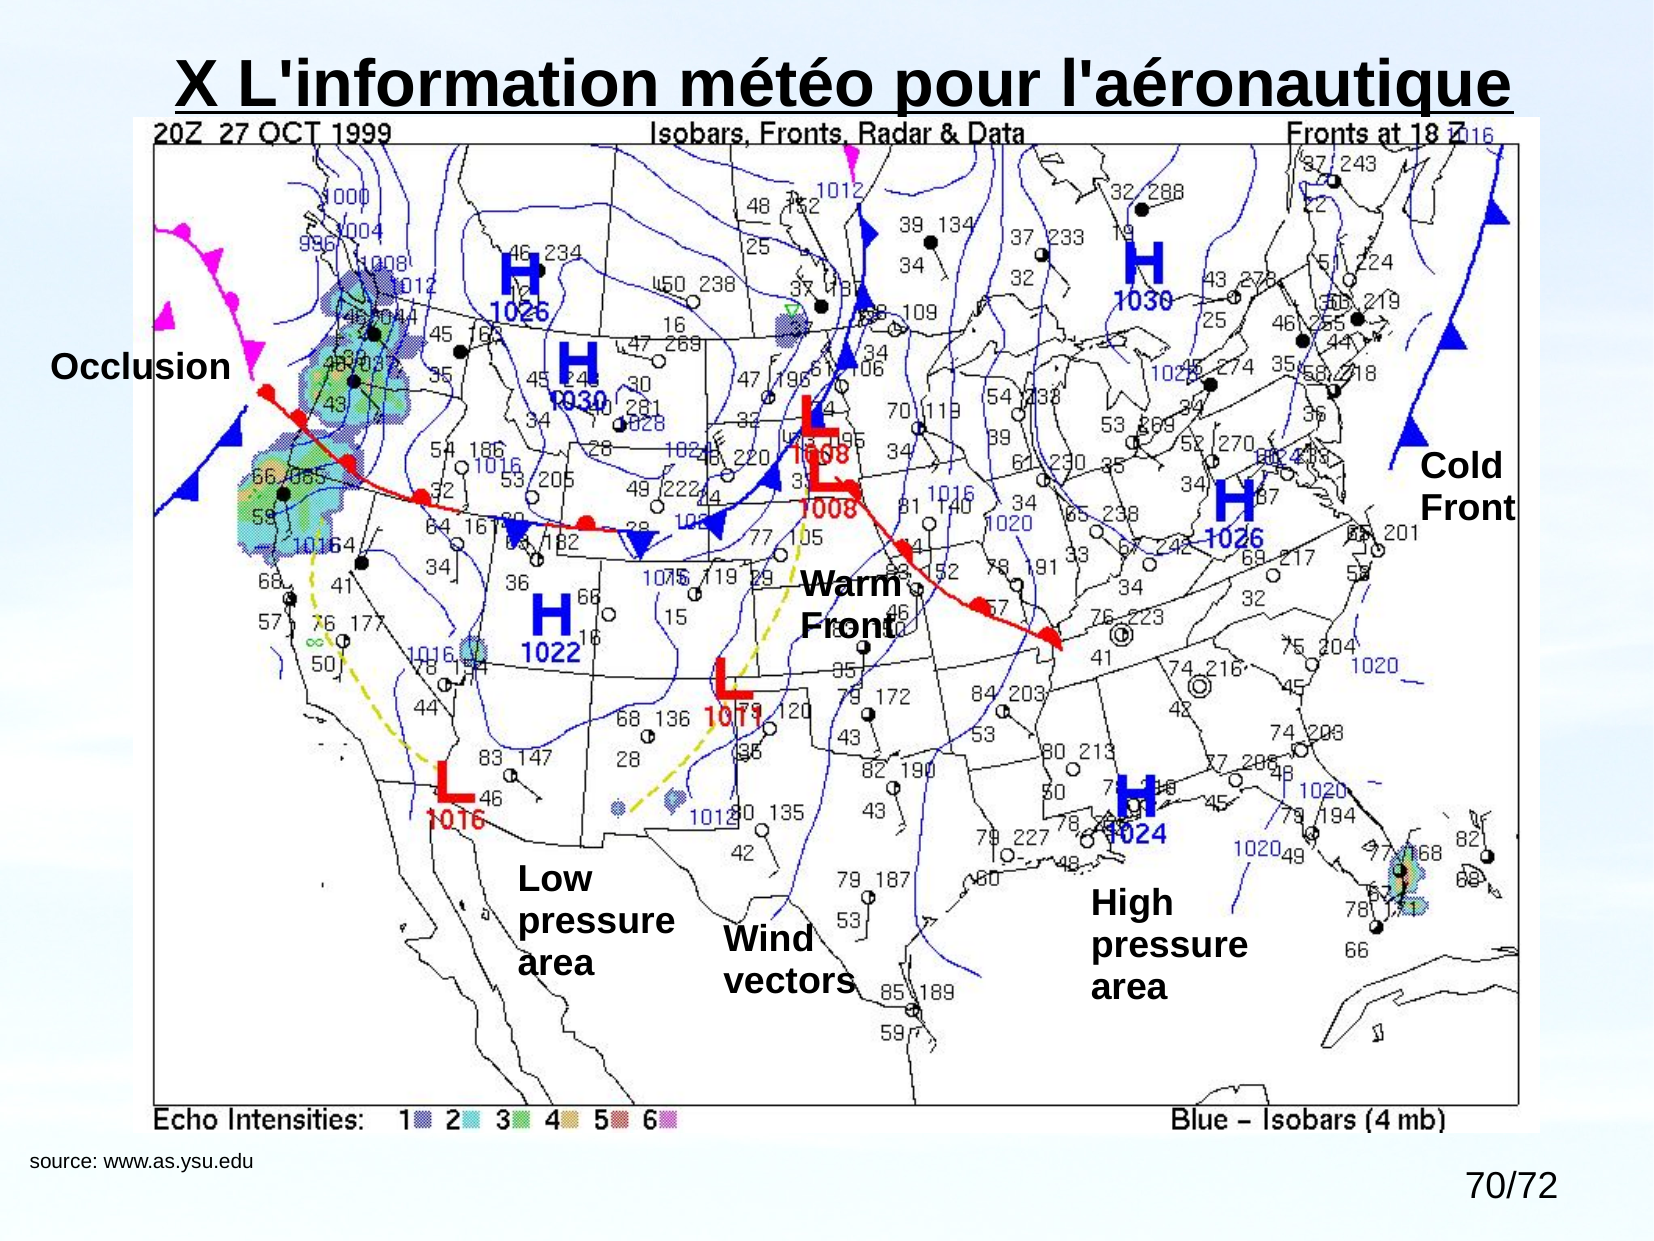

# X L'information météo pour l'aéronautique
Occlusion
Cold Front
Warm Front
Low pressure area
High pressure area
Wind vectors
source: www.as.ysu.edu